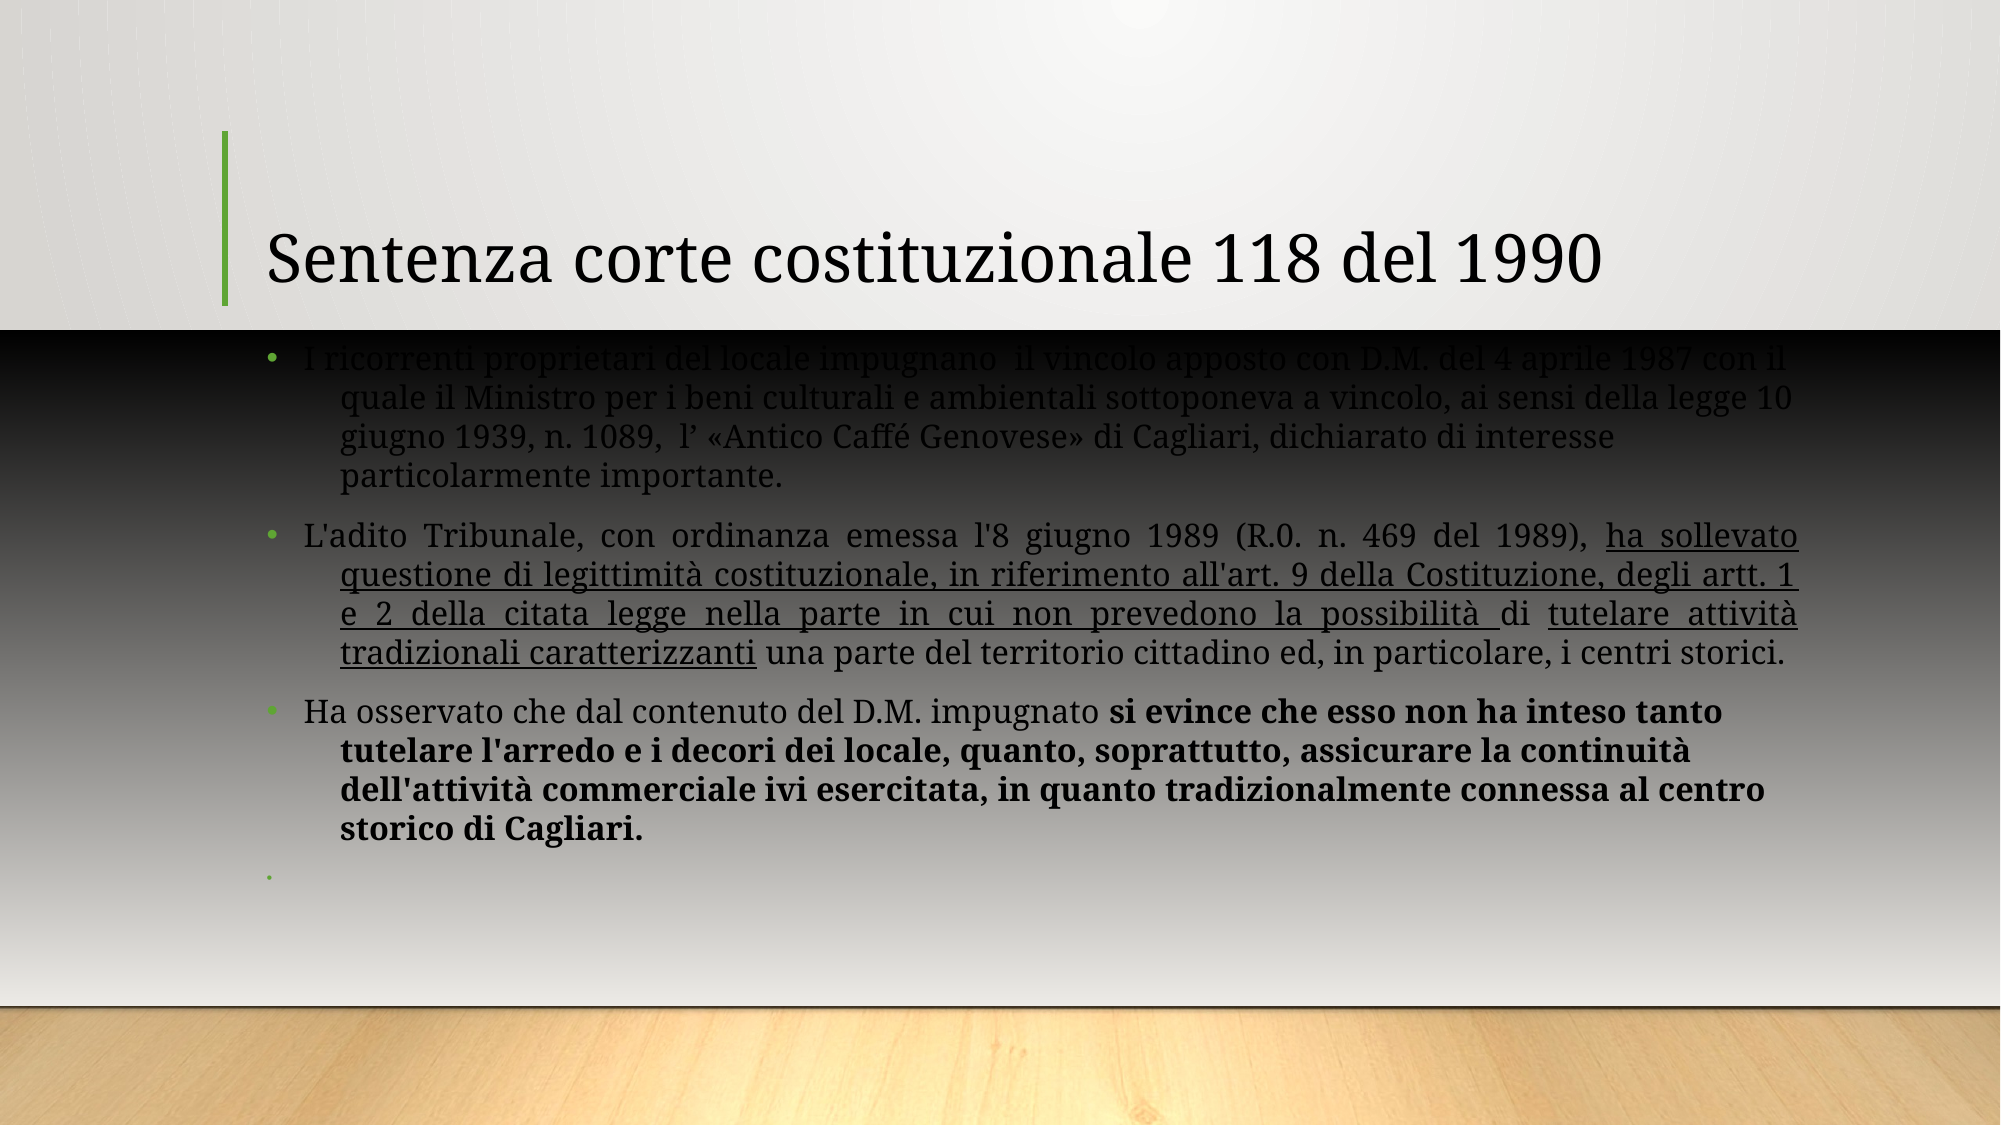

# Sentenza corte costituzionale 118 del 1990
I ricorrenti proprietari del locale impugnano il vincolo apposto con D.M. del 4 aprile 1987 con il quale il Ministro per i beni culturali e ambientali sottoponeva a vincolo, ai sensi della legge 10 giugno 1939, n. 1089, l’ «Antico Caffé Genovese» di Cagliari, dichiarato di interesse particolarmente importante.
L'adito Tribunale, con ordinanza emessa l'8 giugno 1989 (R.0. n. 469 del 1989), ha sollevato questione di legittimità costituzionale, in riferimento all'art. 9 della Costituzione, degli artt. 1 e 2 della citata legge nella parte in cui non prevedono la possibilità di tutelare attività tradizionali caratterizzanti una parte del territorio cittadino ed, in particolare, i centri storici.
Ha osservato che dal contenuto del D.M. impugnato si evince che esso non ha inteso tanto tutelare l'arredo e i decori dei locale, quanto, soprattutto, assicurare la continuità dell'attività commerciale ivi esercitata, in quanto tradizionalmente connessa al centro storico di Cagliari.